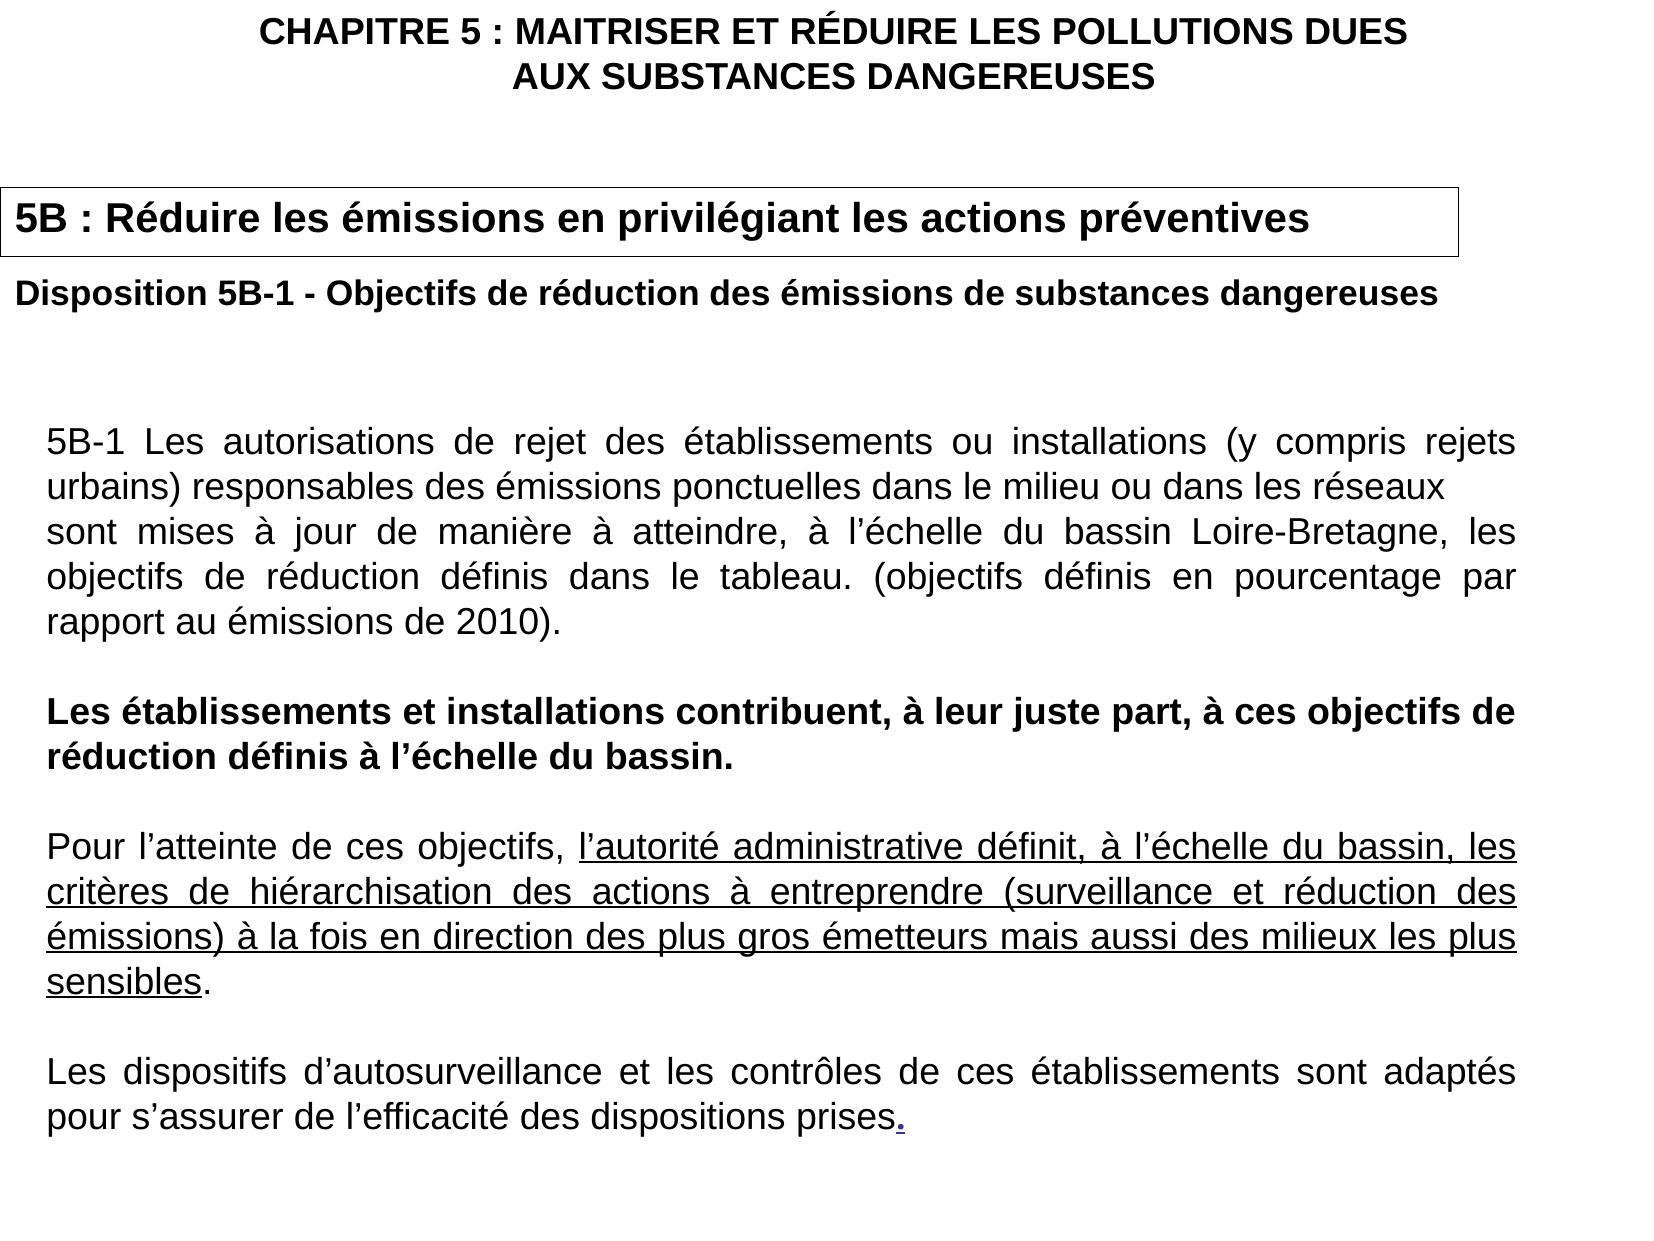

CHAPITRE 5 : MAITRISER ET RÉDUIRE LES POLLUTIONS DUES AUX SUBSTANCES DANGEREUSES
| 5B : Réduire les émissions en privilégiant les actions préventives |
| --- |
Disposition 5B-1 - Objectifs de réduction des émissions de substances dangereuses
5B-1 Les autorisations de rejet des établissements ou installations (y compris rejets urbains) responsables des émissions ponctuelles dans le milieu ou dans les réseaux
sont mises à jour de manière à atteindre, à l’échelle du bassin Loire-Bretagne, les objectifs de réduction définis dans le tableau. (objectifs définis en pourcentage par rapport au émissions de 2010).
Les établissements et installations contribuent, à leur juste part, à ces objectifs de réduction définis à l’échelle du bassin.
Pour l’atteinte de ces objectifs, l’autorité administrative définit, à l’échelle du bassin, les critères de hiérarchisation des actions à entreprendre (surveillance et réduction des émissions) à la fois en direction des plus gros émetteurs mais aussi des milieux les plus sensibles.
Les dispositifs d’autosurveillance et les contrôles de ces établissements sont adaptés pour s’assurer de l’efficacité des dispositions prises.